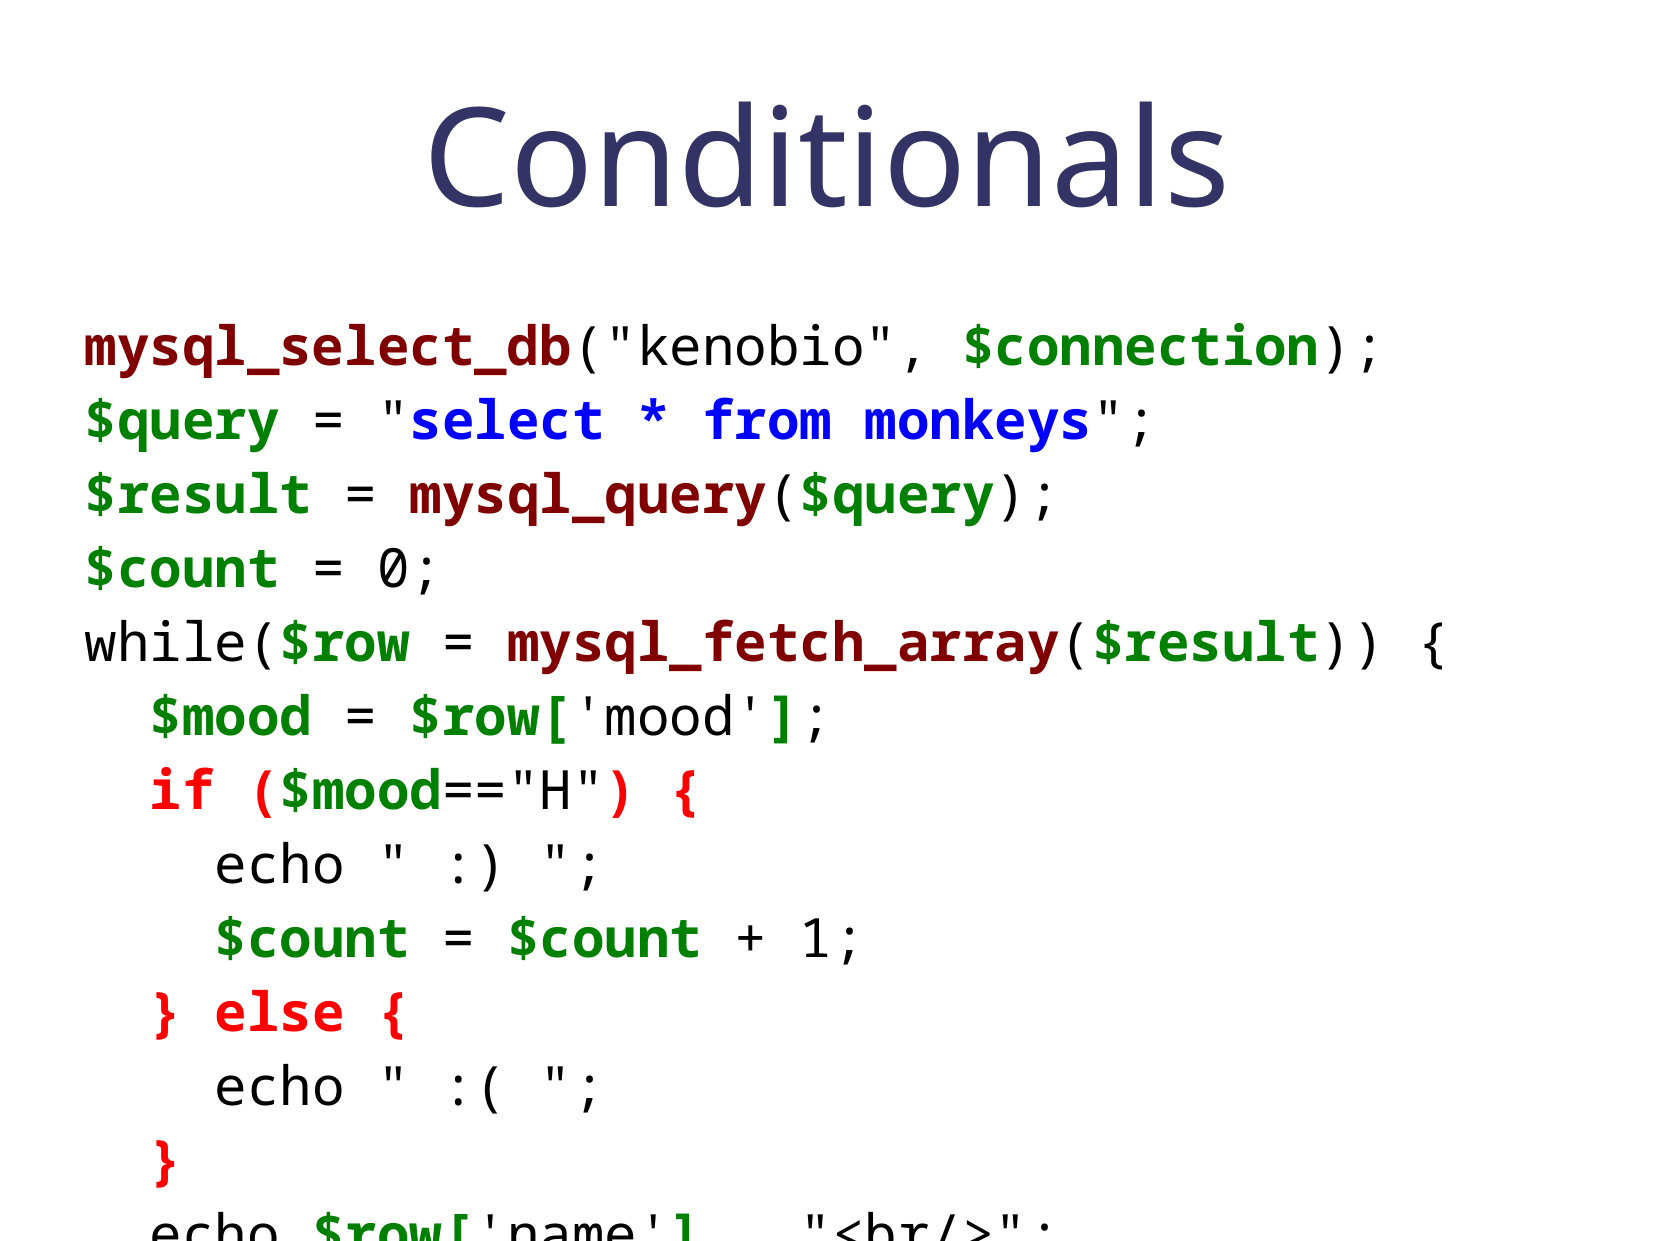

# Conditionals
 mysql_select_db("kenobio", $connection);
 $query = "select * from monkeys";
 $result = mysql_query($query);
 $count = 0;
 while($row = mysql_fetch_array($result)) {
 $mood = $row['mood'];
 if ($mood=="H") {
 echo " :) ";
 $count = $count + 1;
 } else {
 echo " :( ";
 }
 echo $row['name'] . "<br/>";
 }
 echo "Count: " . $count . " monkeys are happy.";